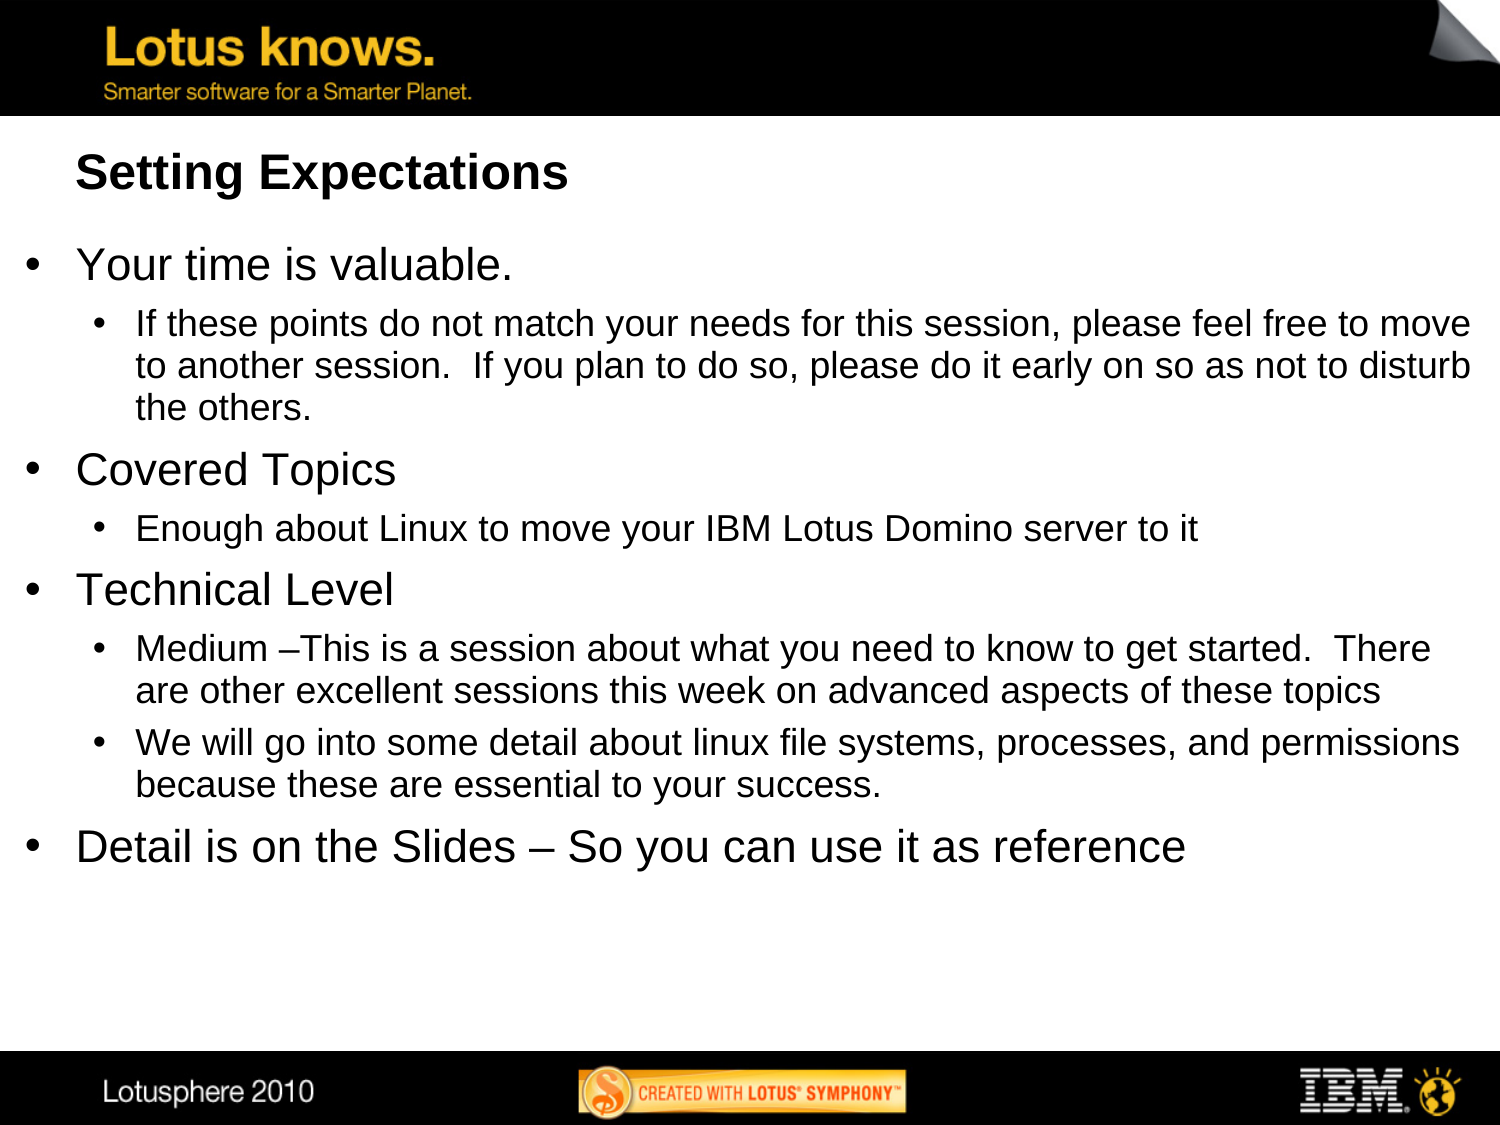

# Setting Expectations
Your time is valuable.
If these points do not match your needs for this session, please feel free to move to another session. If you plan to do so, please do it early on so as not to disturb the others.
Covered Topics
Enough about Linux to move your IBM Lotus Domino server to it
Technical Level
Medium –This is a session about what you need to know to get started. There are other excellent sessions this week on advanced aspects of these topics
We will go into some detail about linux file systems, processes, and permissions because these are essential to your success.
Detail is on the Slides – So you can use it as reference